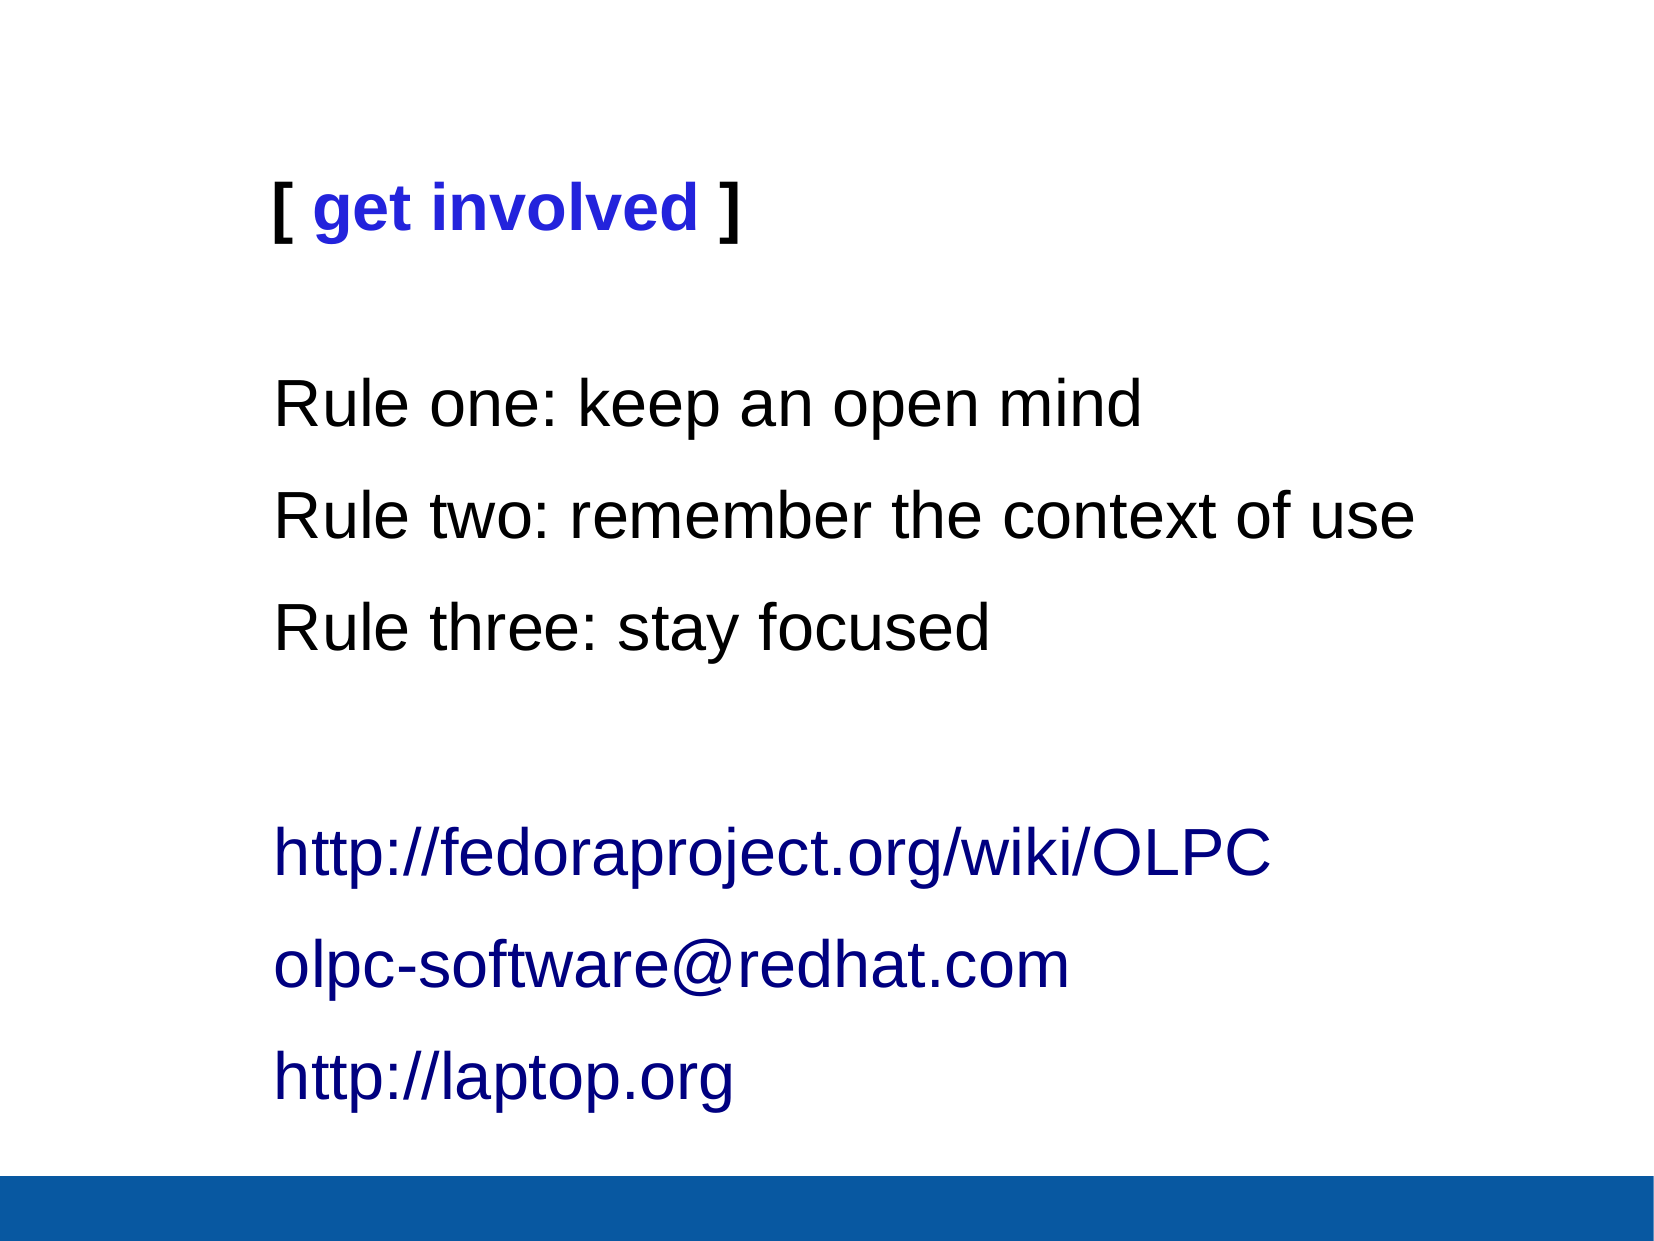

[ get involved ]
Rule one: keep an open mind
Rule two: remember the context of use
Rule three: stay focused
http://fedoraproject.org/wiki/OLPC
olpc-software@redhat.com
http://laptop.org